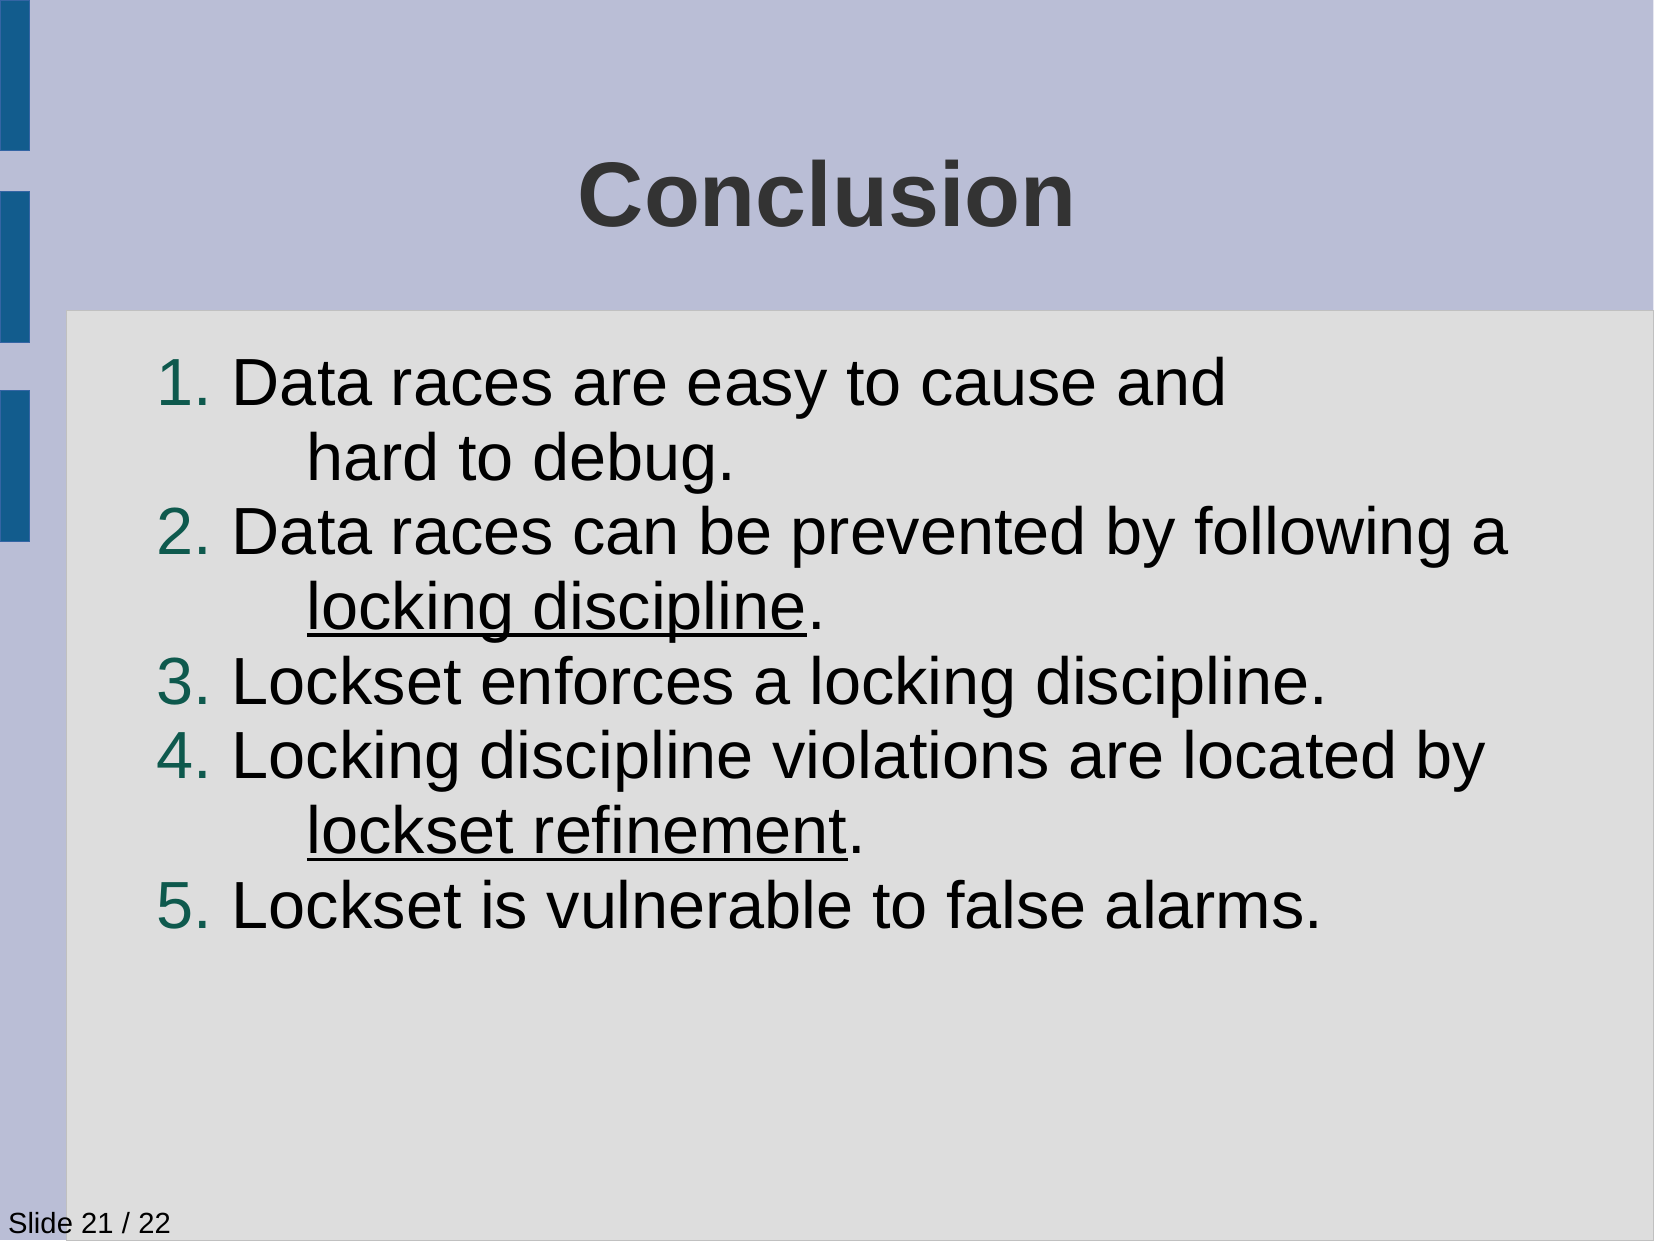

# Conclusion
Data races are easy to cause and
hard to debug.
Data races can be prevented by following a
locking discipline.
Lockset enforces a locking discipline.
Locking discipline violations are located by lockset refinement.
Lockset is vulnerable to false alarms.
Slide 21 / 22